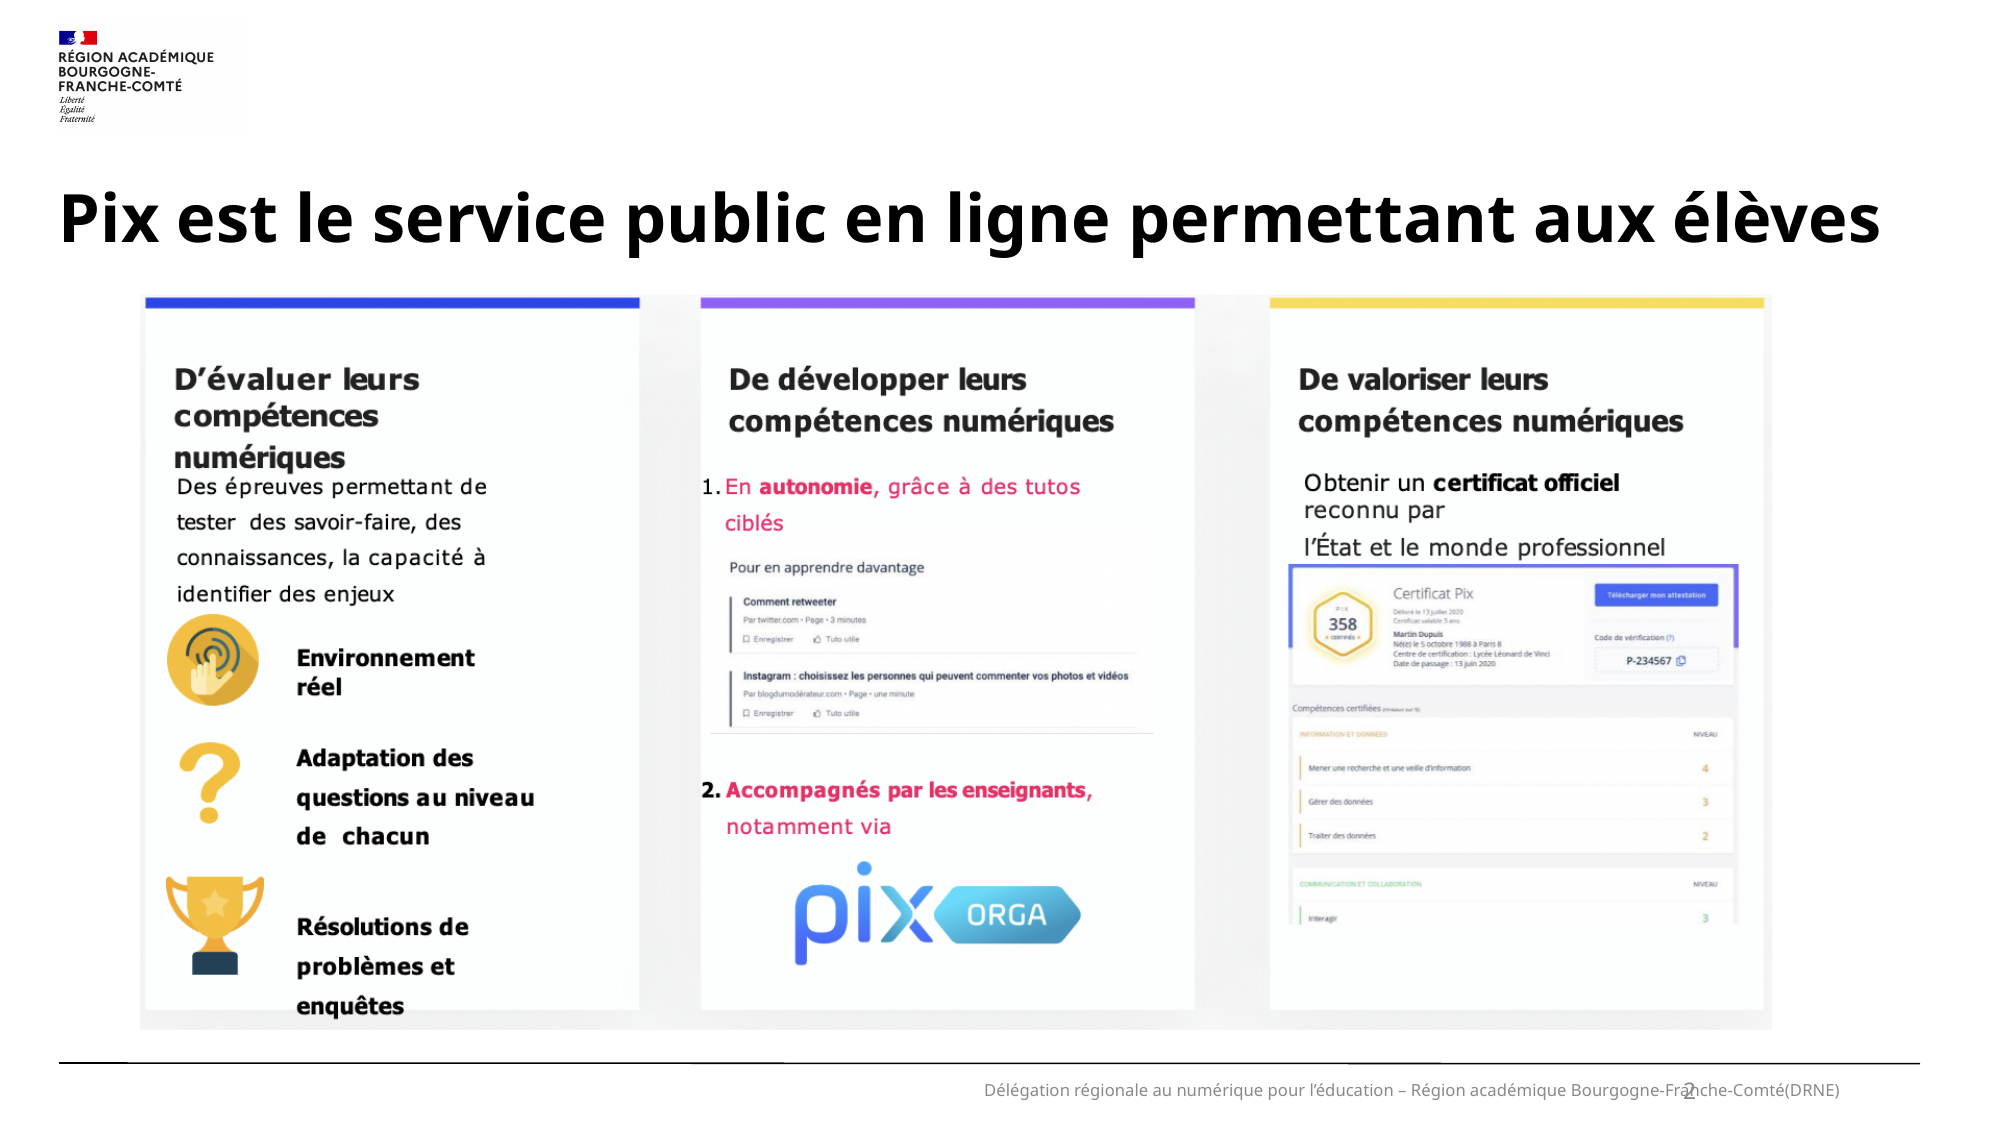

# Pix est le service public en ligne permettant aux élèves
Délégation régionale au numérique pour l’éducation – Région académique Bourgogne-Franche-Comté(DRNE)